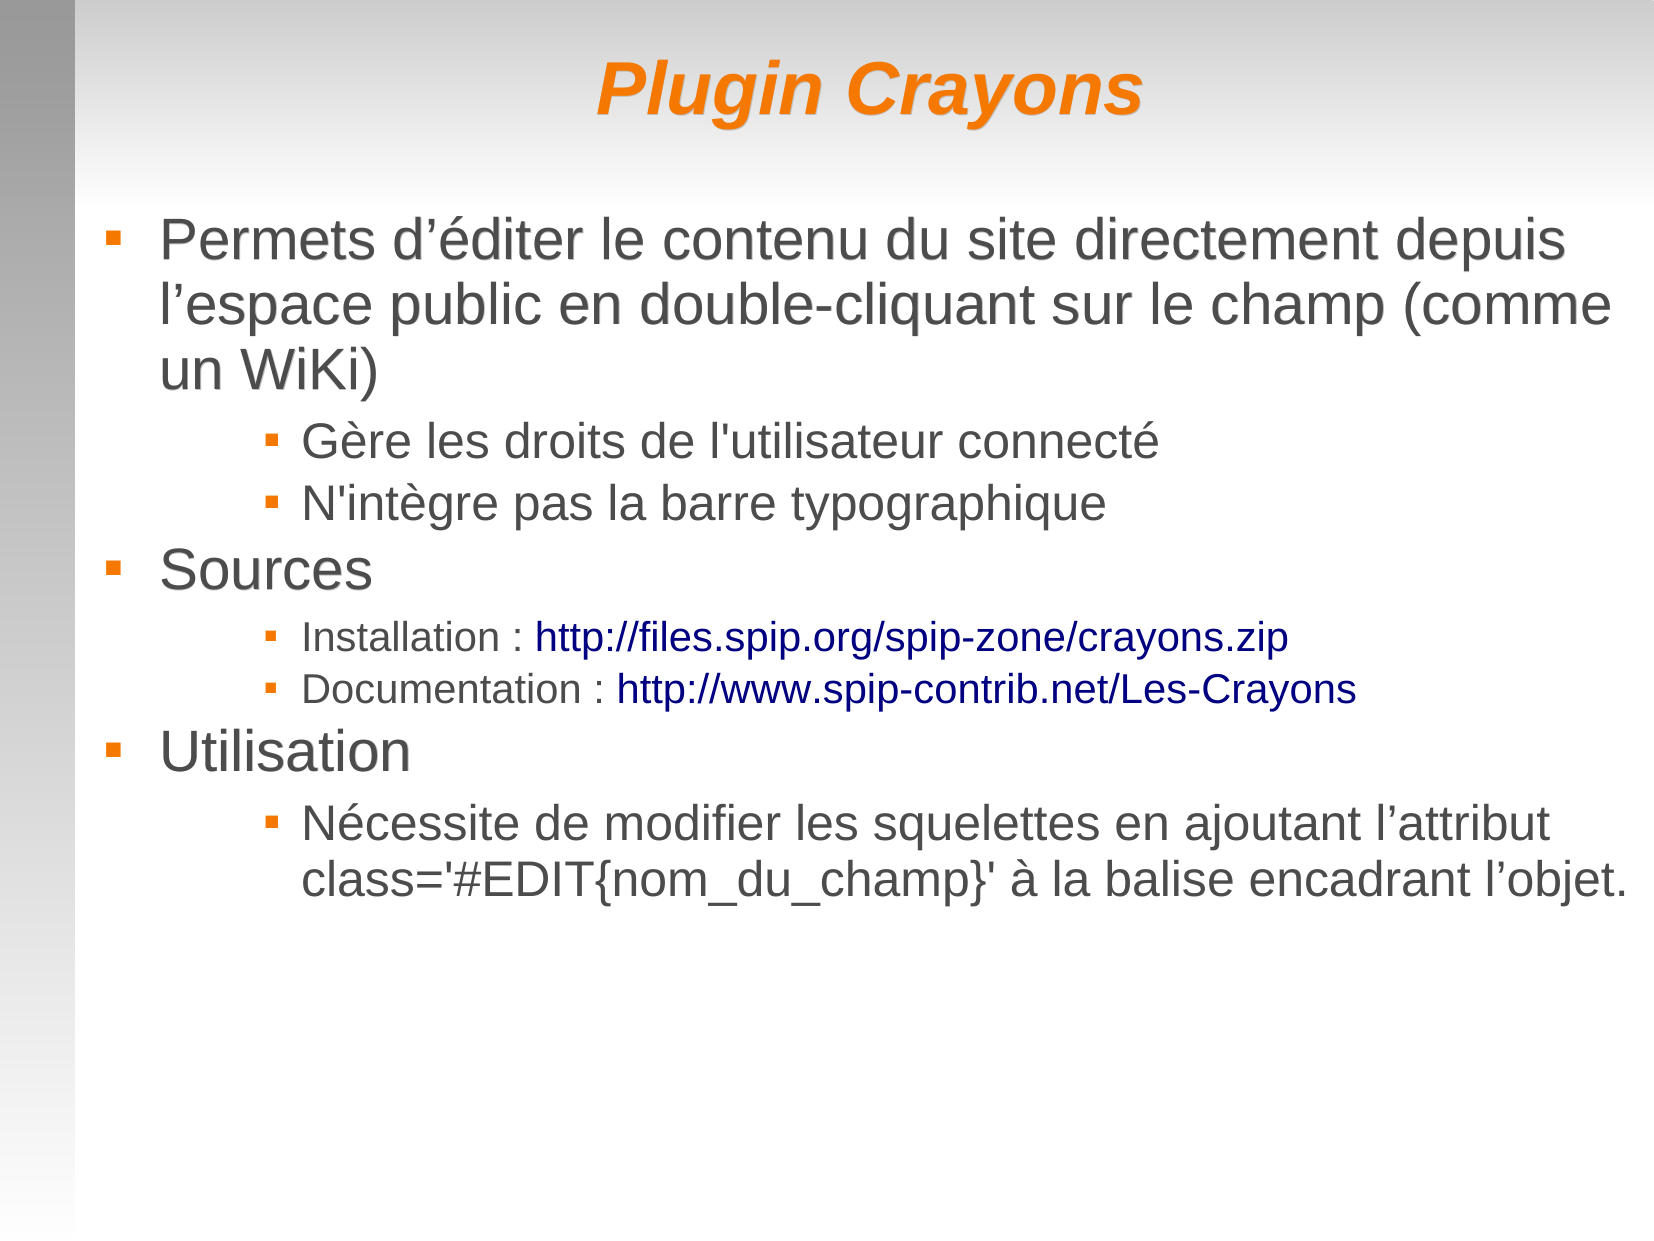

# Plugin Crayons
Permets d’éditer le contenu du site directement depuis l’espace public en double-cliquant sur le champ (comme un WiKi)
Gère les droits de l'utilisateur connecté
N'intègre pas la barre typographique
Sources
Installation : http://files.spip.org/spip-zone/crayons.zip
Documentation : http://www.spip-contrib.net/Les-Crayons
Utilisation
Nécessite de modifier les squelettes en ajoutant l’attribut class='#EDIT{nom_du_champ}' à la balise encadrant l’objet.